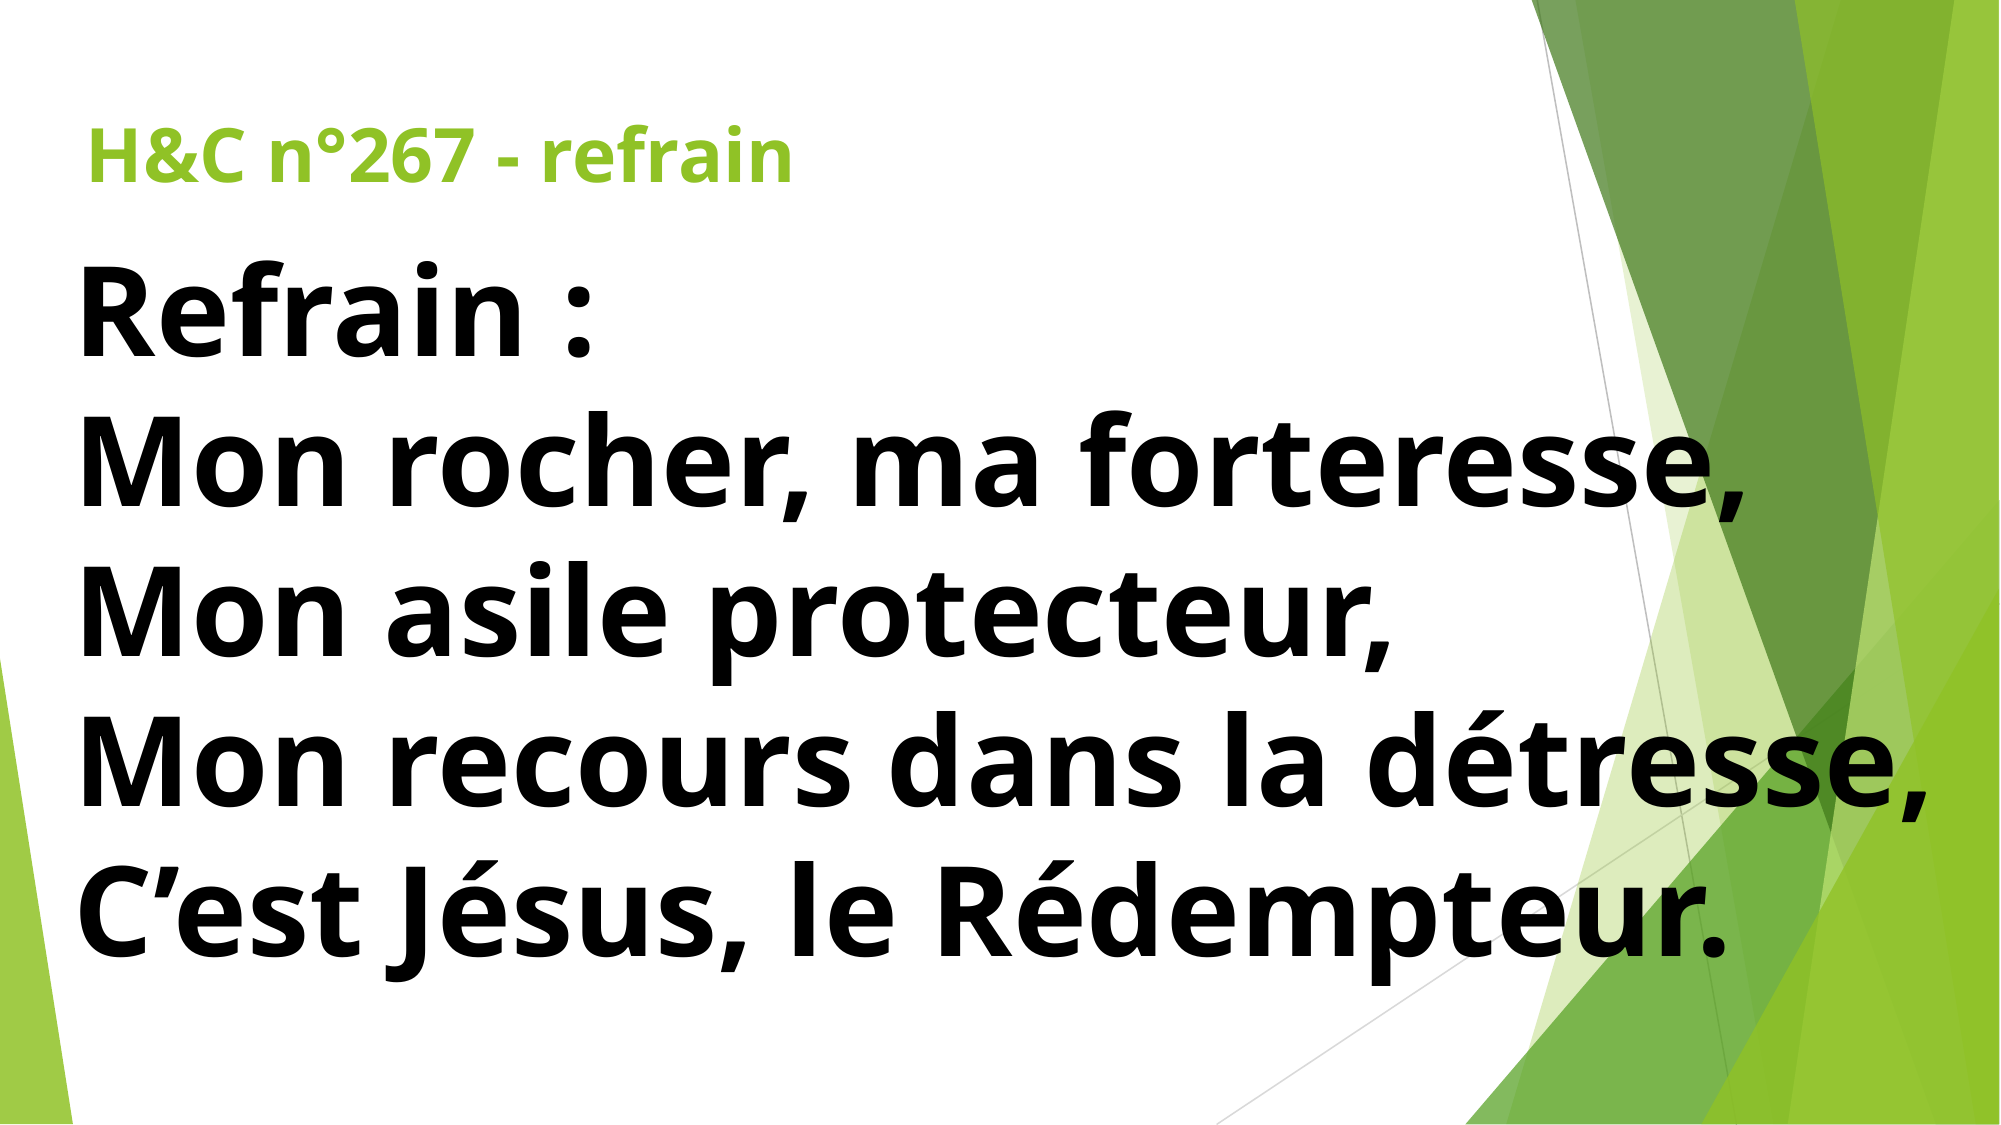

H&C n°267 - refrain
Refrain :
Mon rocher, ma forteresse,
Mon asile protecteur,
Mon recours dans la détresse,
C’est Jésus, le Rédempteur.